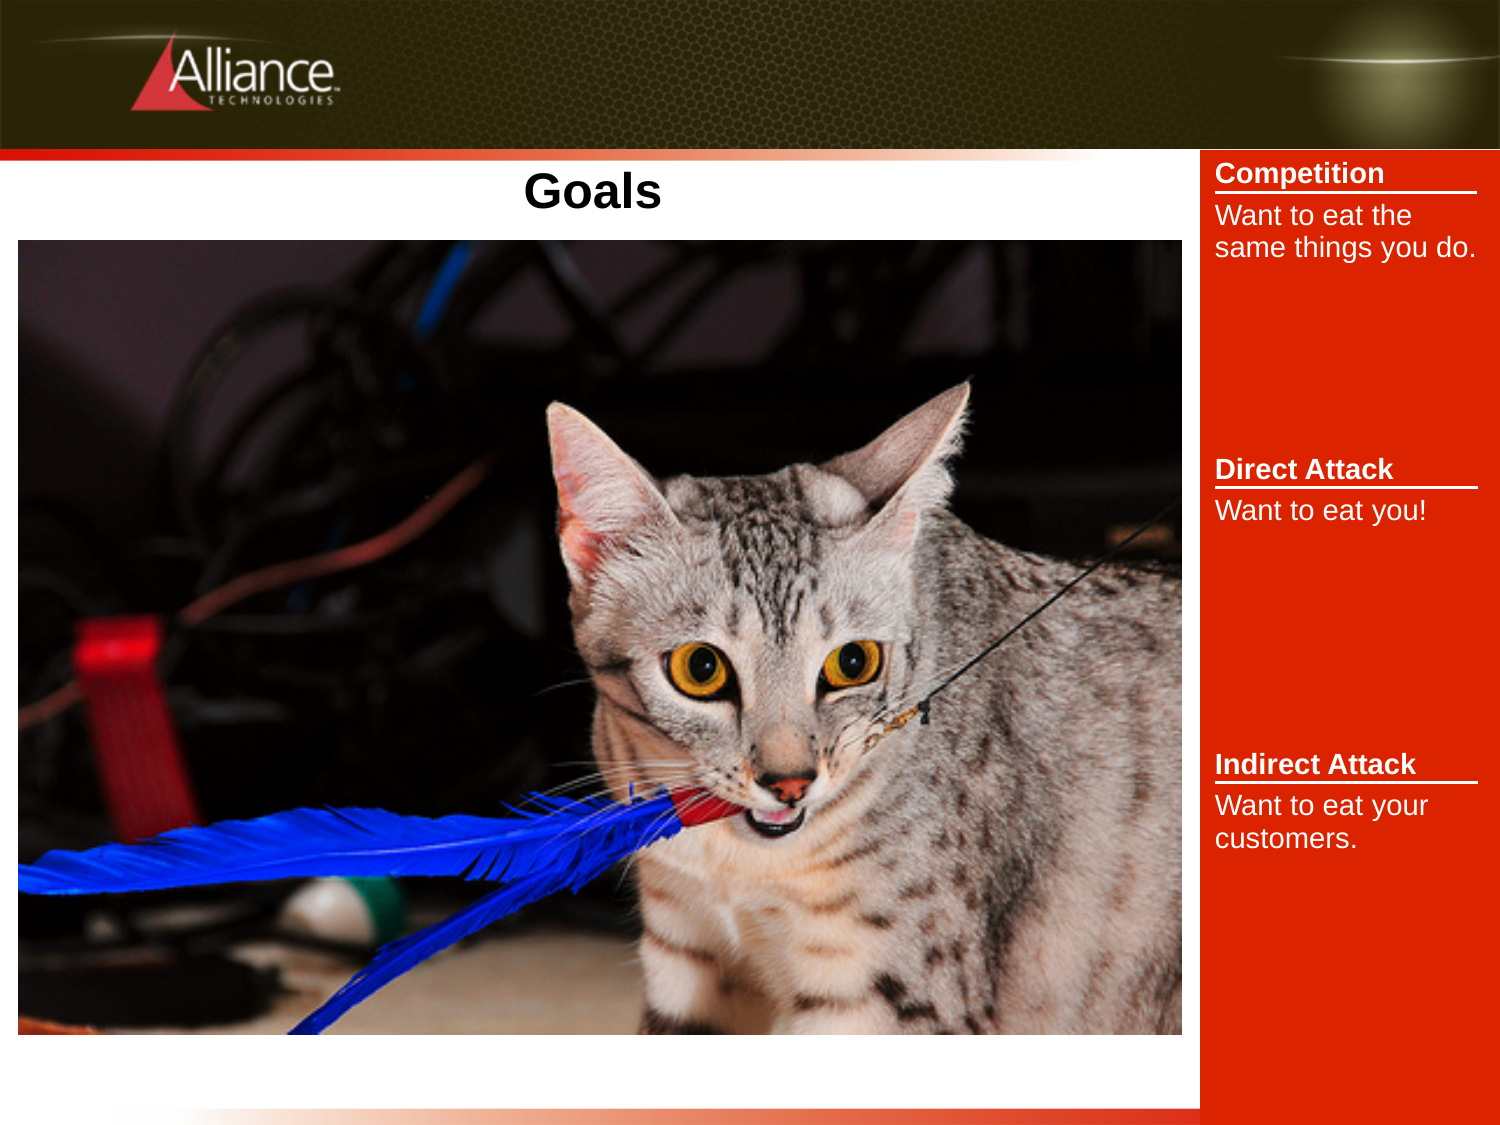

Competition
Goals
Want to eat the same things you do.
Direct Attack
Want to eat you!
Indirect Attack
Want to eat your customers.